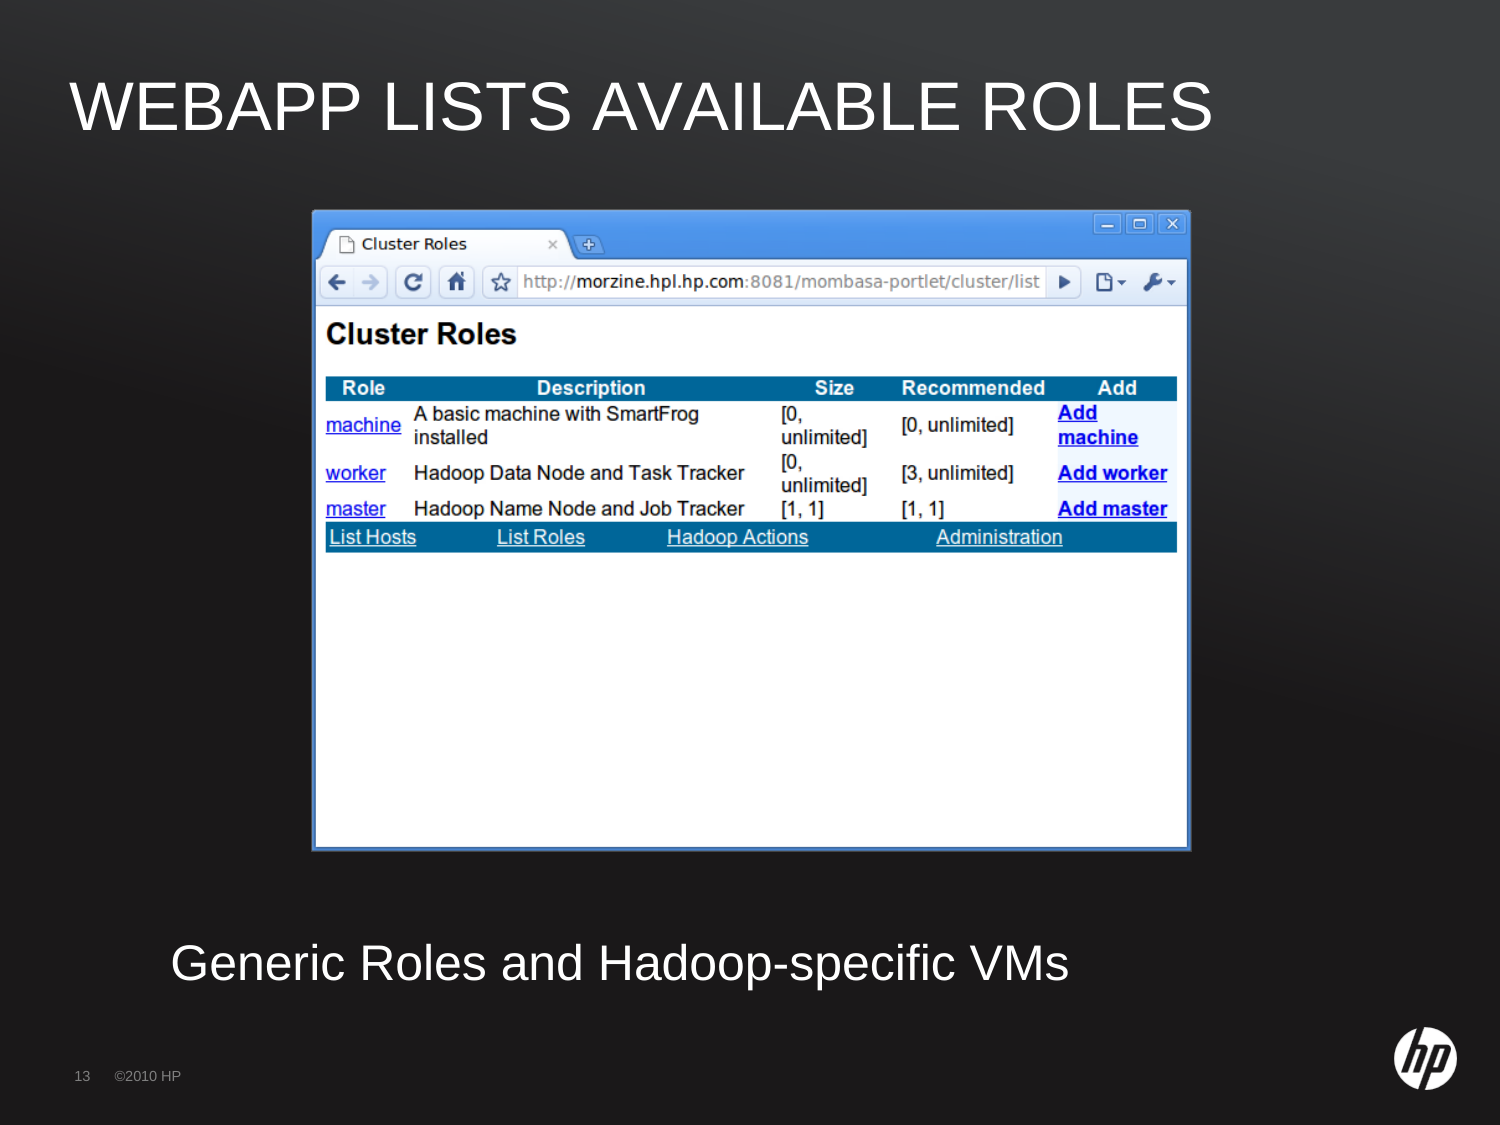

WEBAPP LISTS AVAILABLE ROLES
Generic Roles and Hadoop-specific VMs